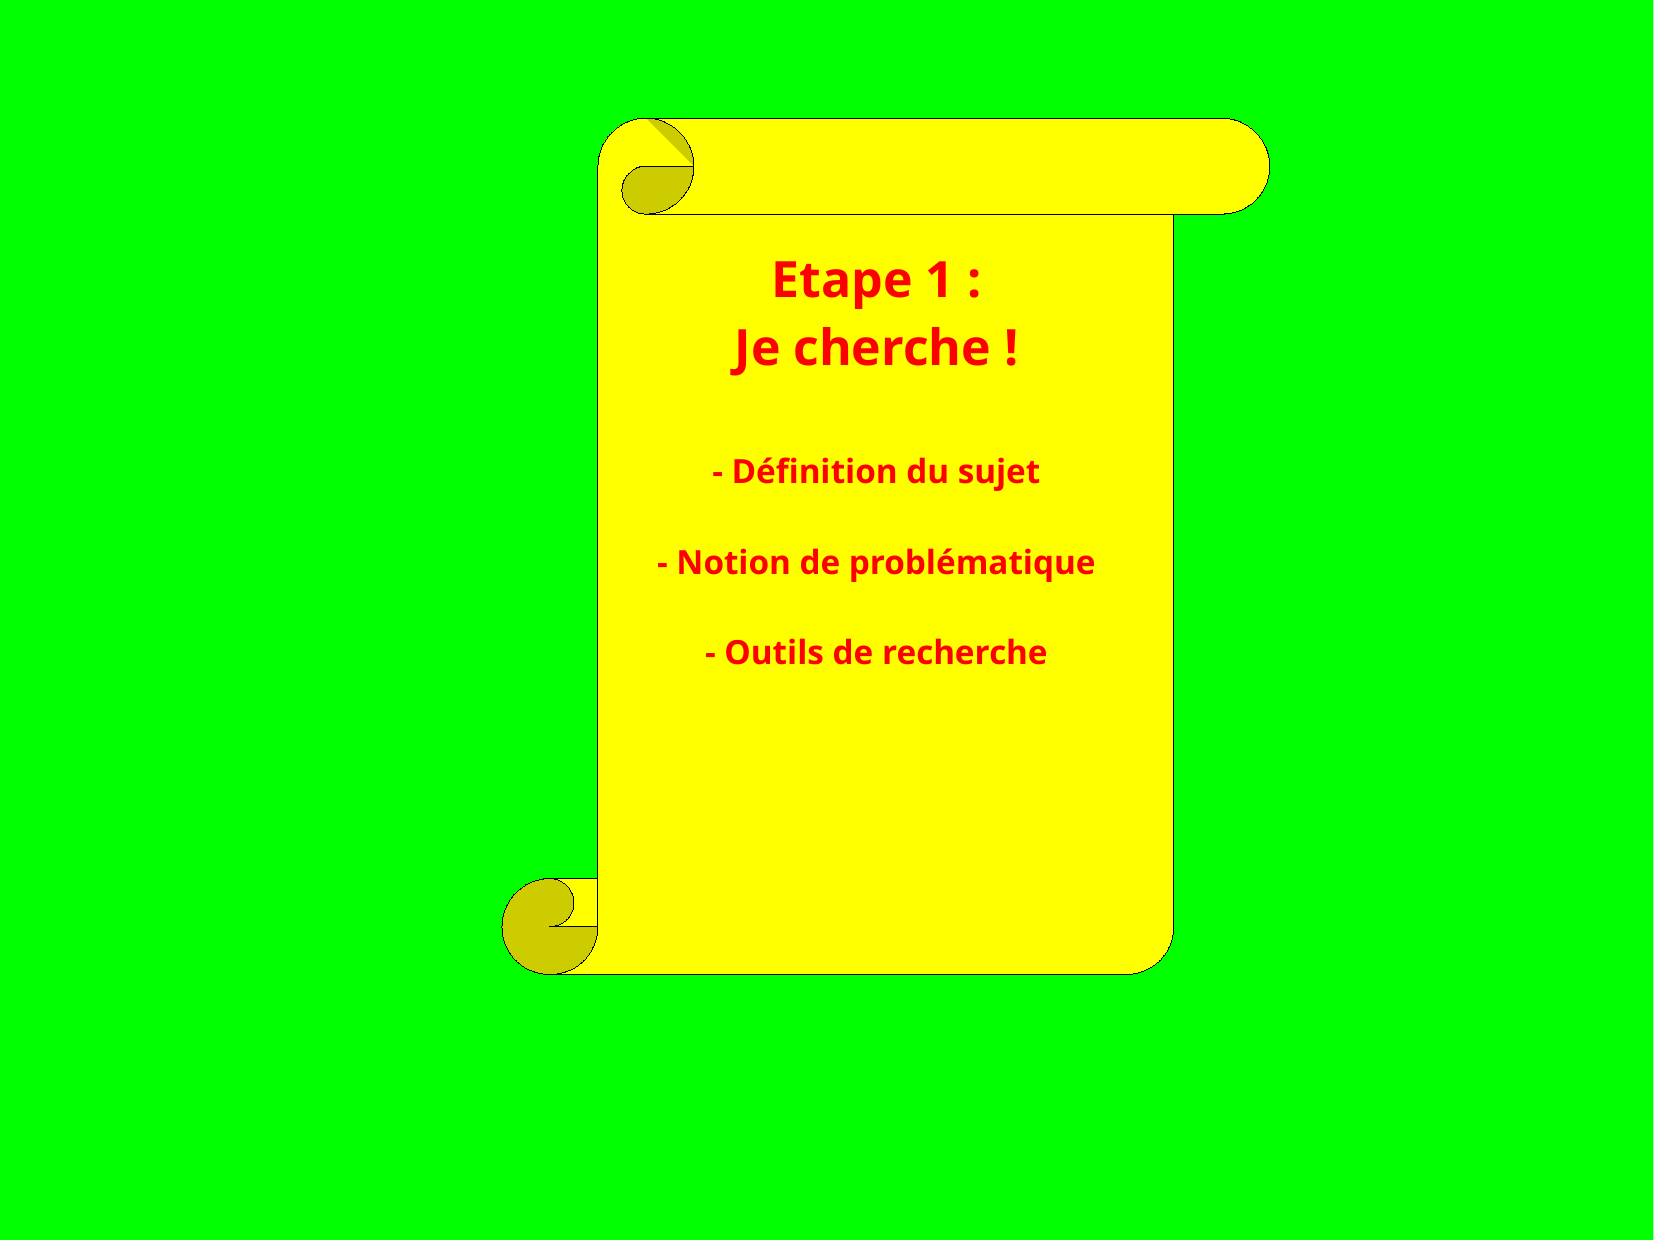

Etape 1 :
Je cherche !
- Définition du sujet
- Notion de problématique
- Outils de recherche